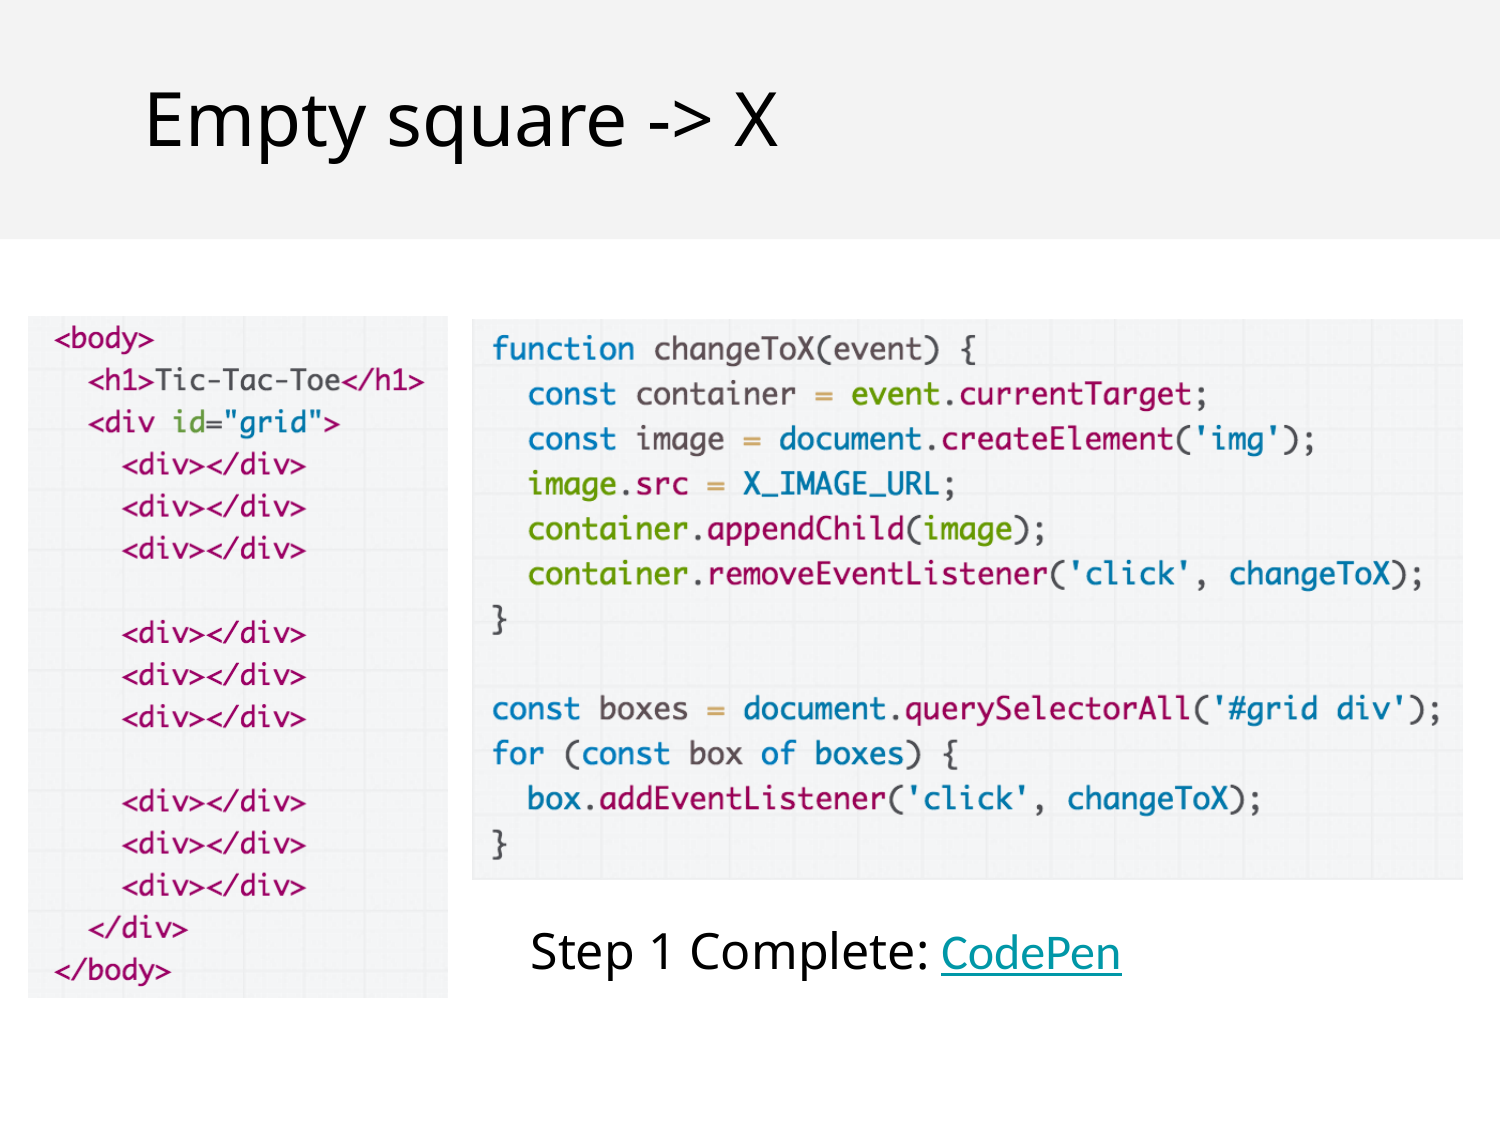

# Empty square -> X
Step 1 Complete: CodePen